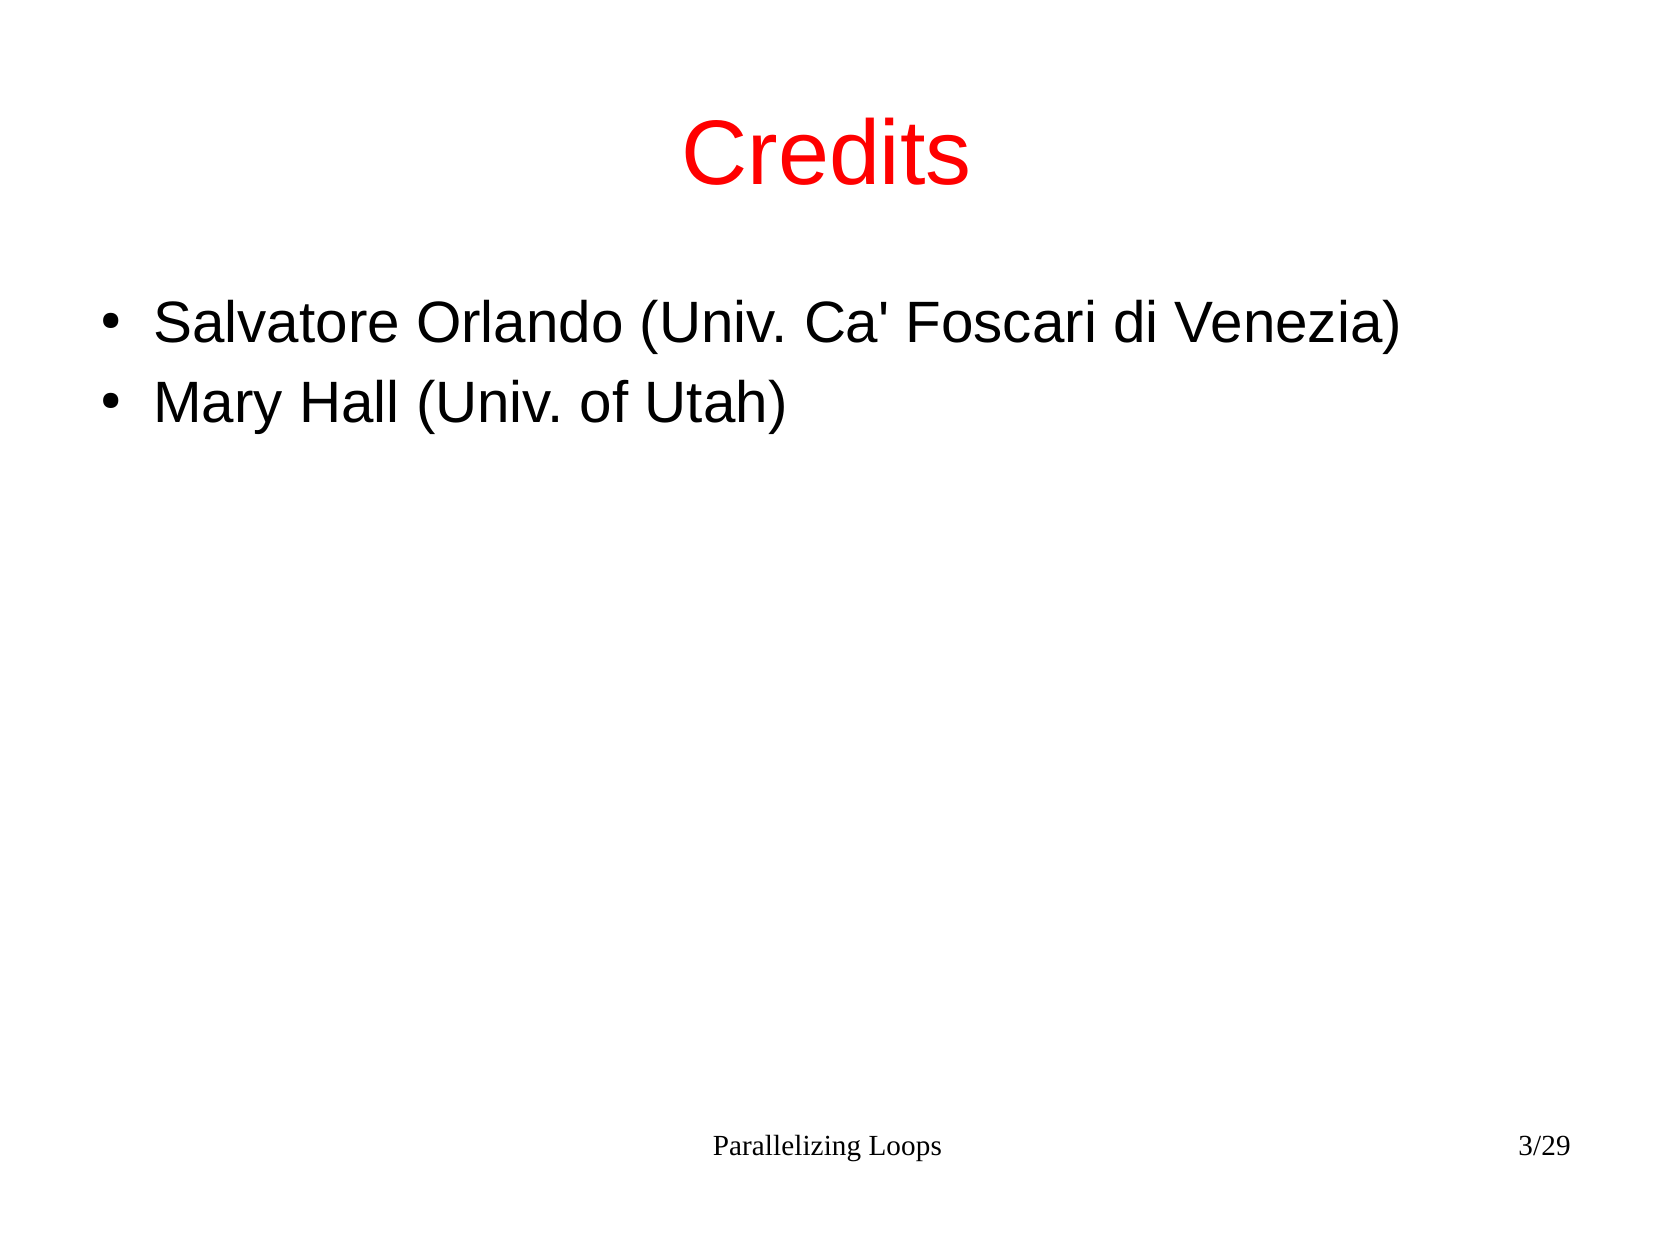

# Credits
Salvatore Orlando (Univ. Ca' Foscari di Venezia)
Mary Hall (Univ. of Utah)
Parallelizing Loops
3